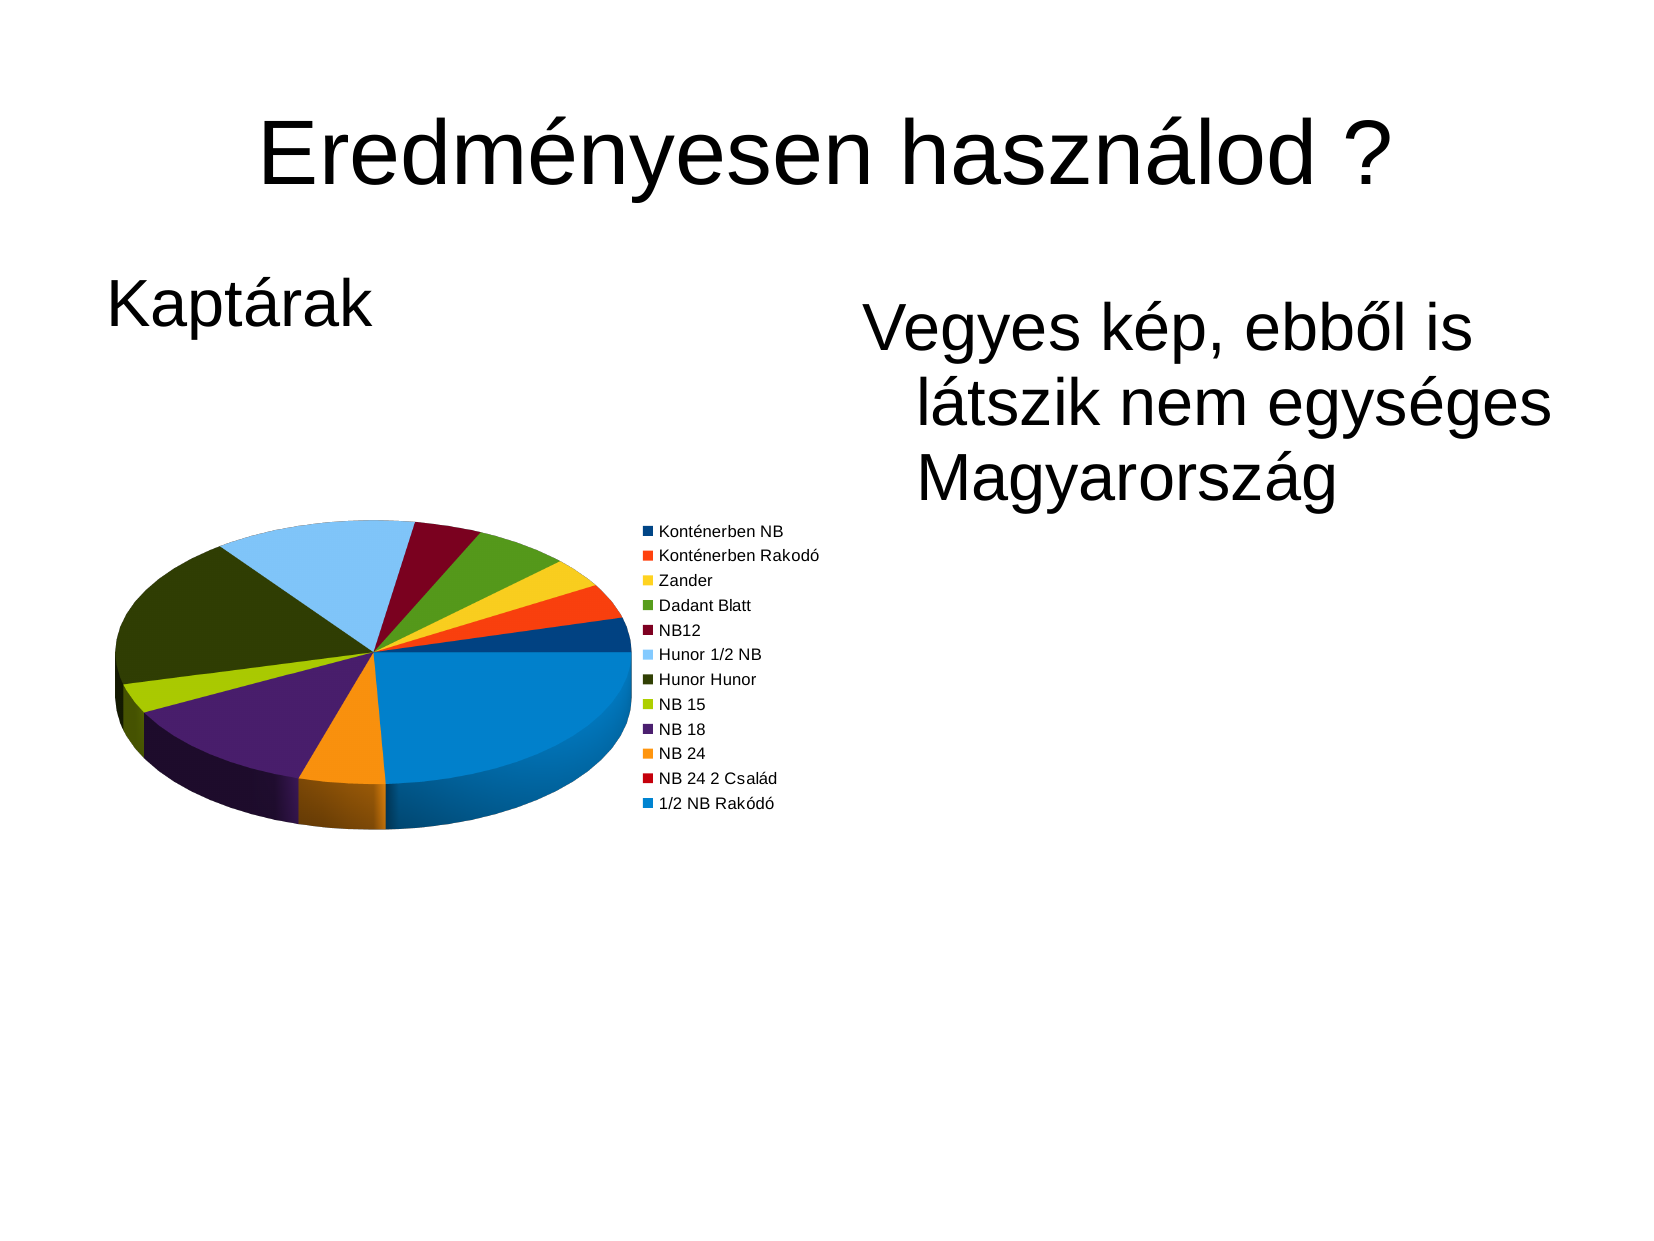

# Eredményesen használod ?
Kaptárak
[unsupported chart]
Vegyes kép, ebből is látszik nem egységes Magyarország